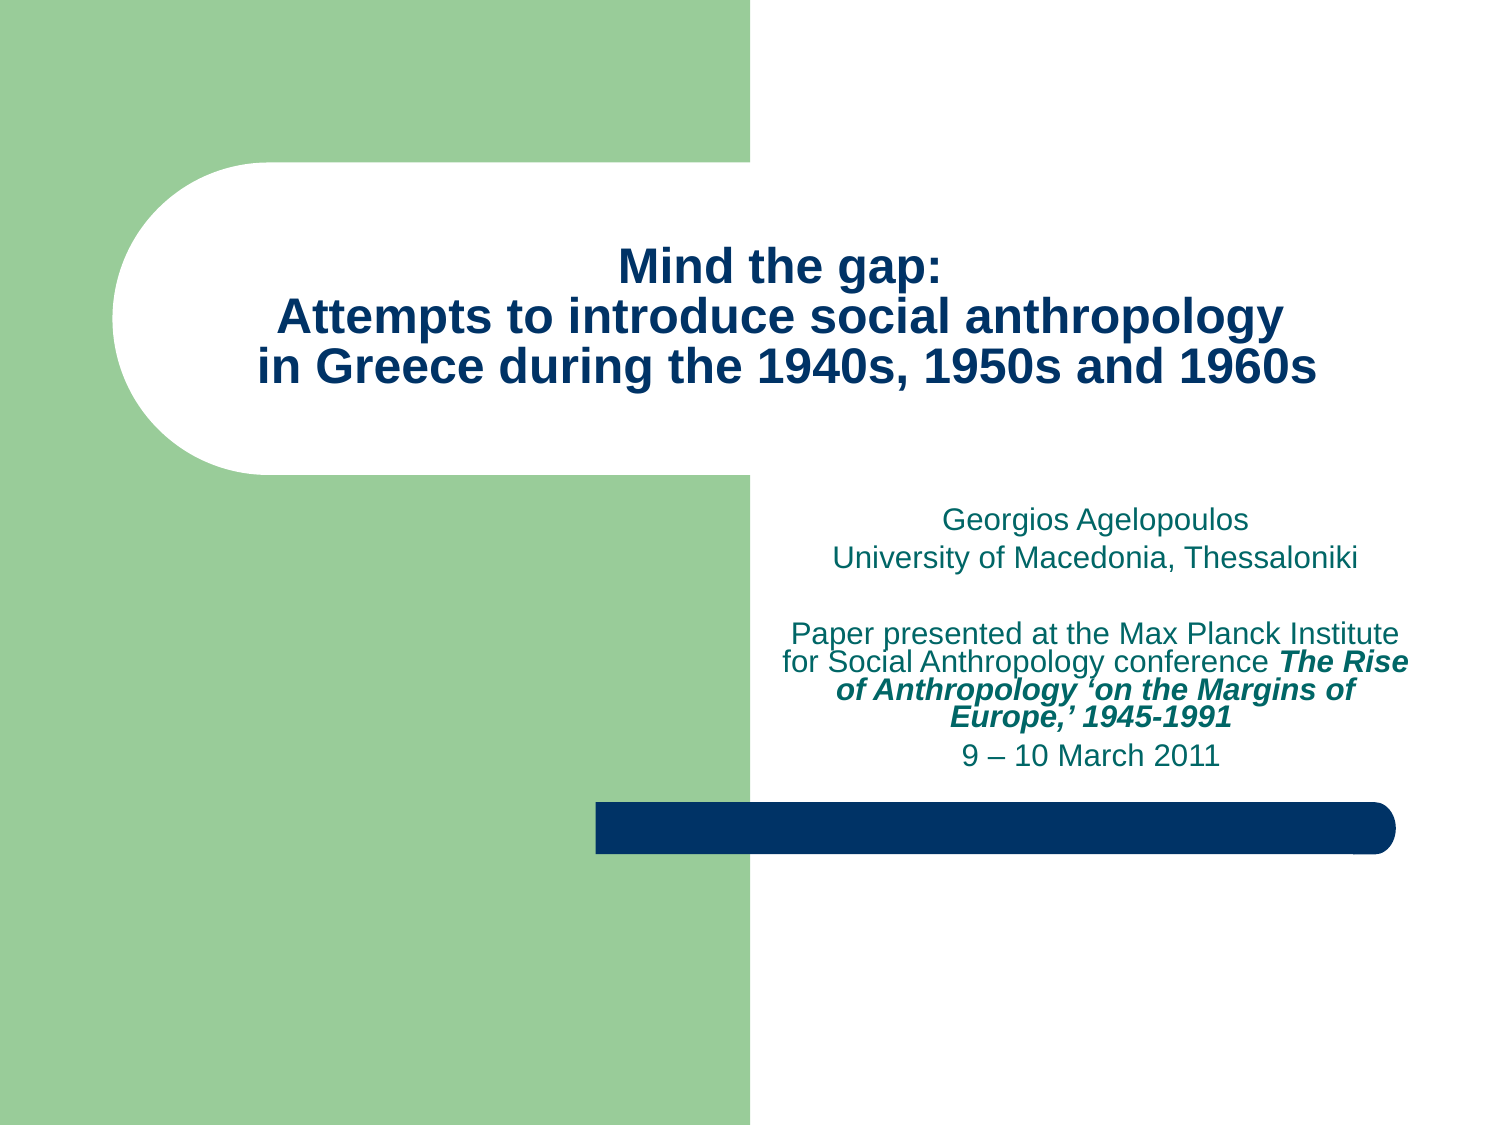

# Mind the gap: Attempts to introduce social anthropology in Greece during the 1940s, 1950s and 1960s
Georgios Agelopoulos
University of Macedonia, Thessaloniki
Paper presented at the Max Planck Institute for Social Anthropology conference The Rise of Anthropology ‘on the Margins of Europe,’ 1945-1991
9 – 10 March 2011